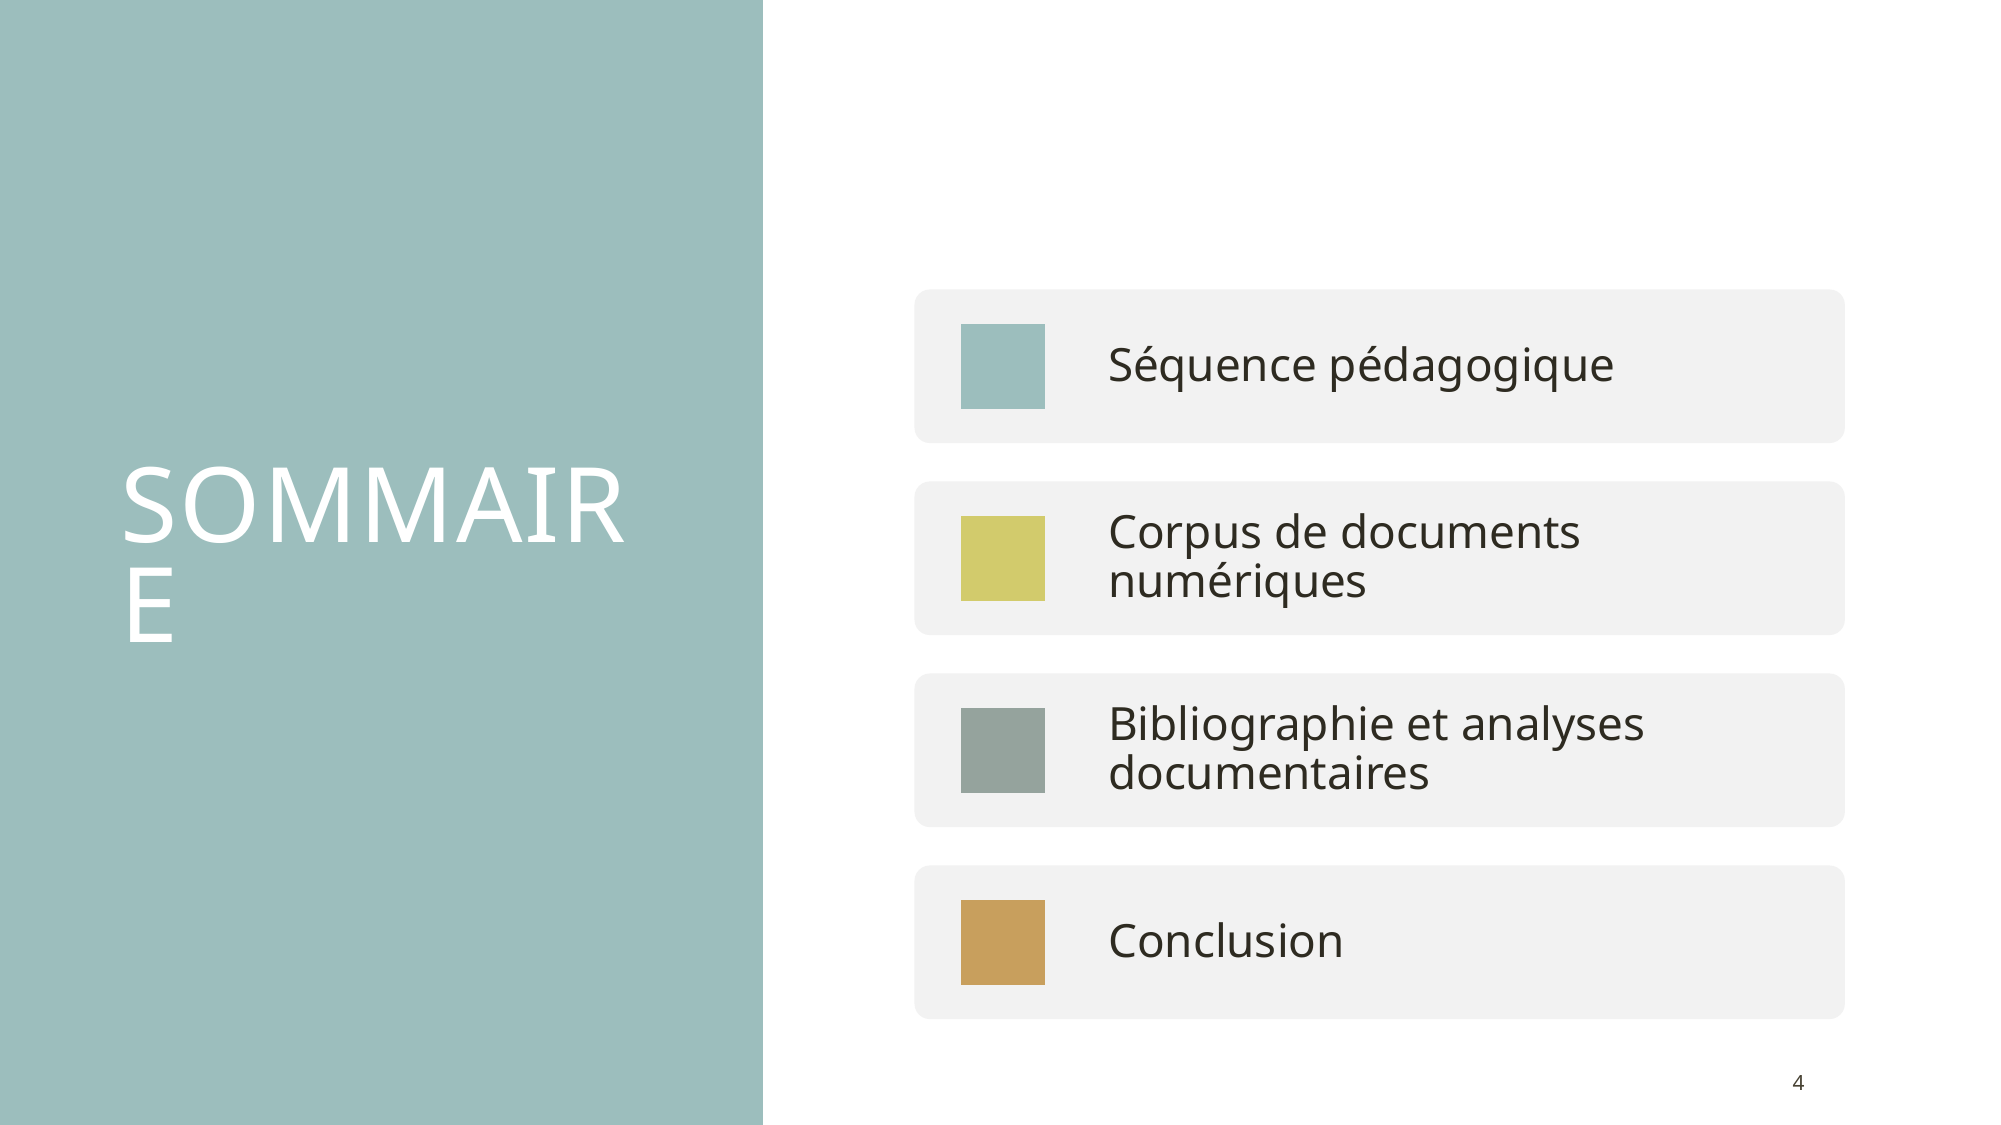

# SOmmaire
Séquence pédagogique
Corpus de documents numériques
Bibliographie et analyses documentaires
Conclusion
4